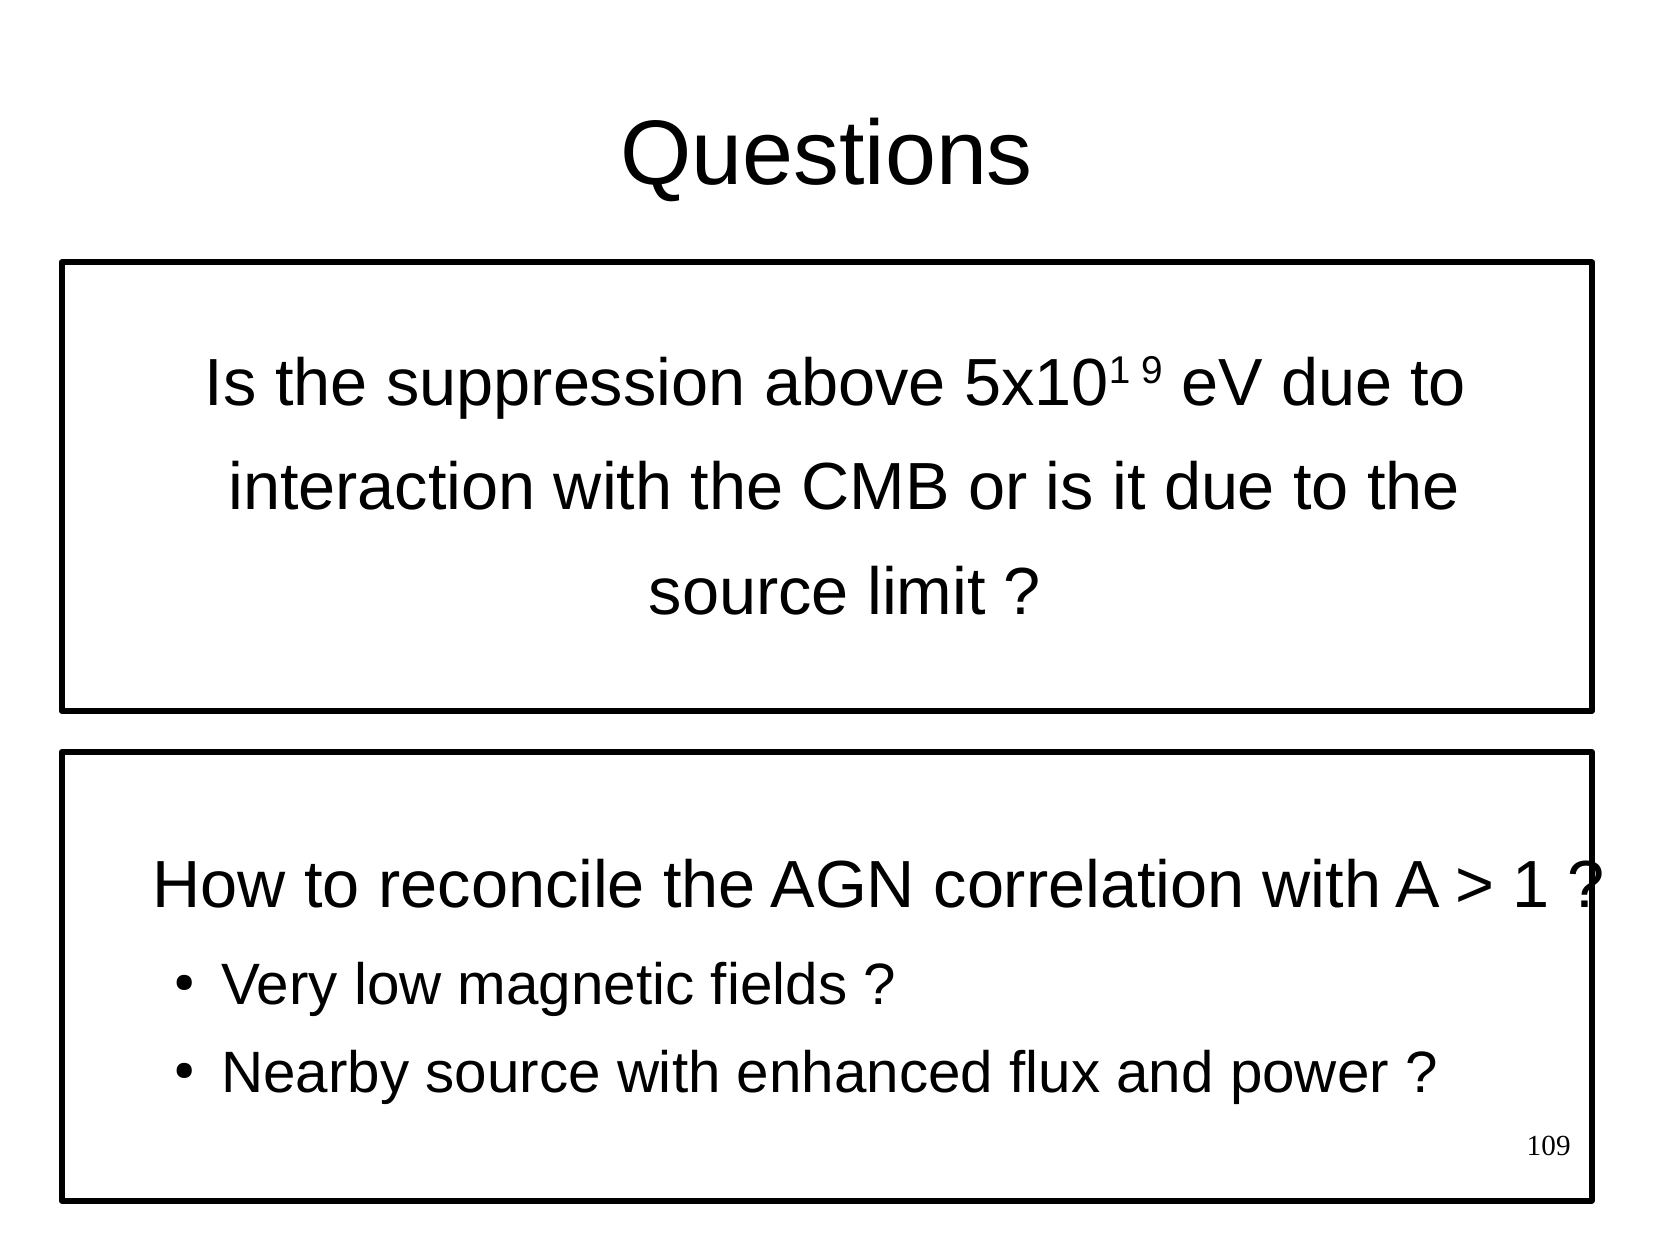

# Questions
Is the suppression above 5x101 9 eV due to
 interaction with the CMB or is it due to the
 source limit ?
 How to reconcile the AGN correlation with A > 1 ?
Very low magnetic fields ?
Nearby source with enhanced flux and power ?
109